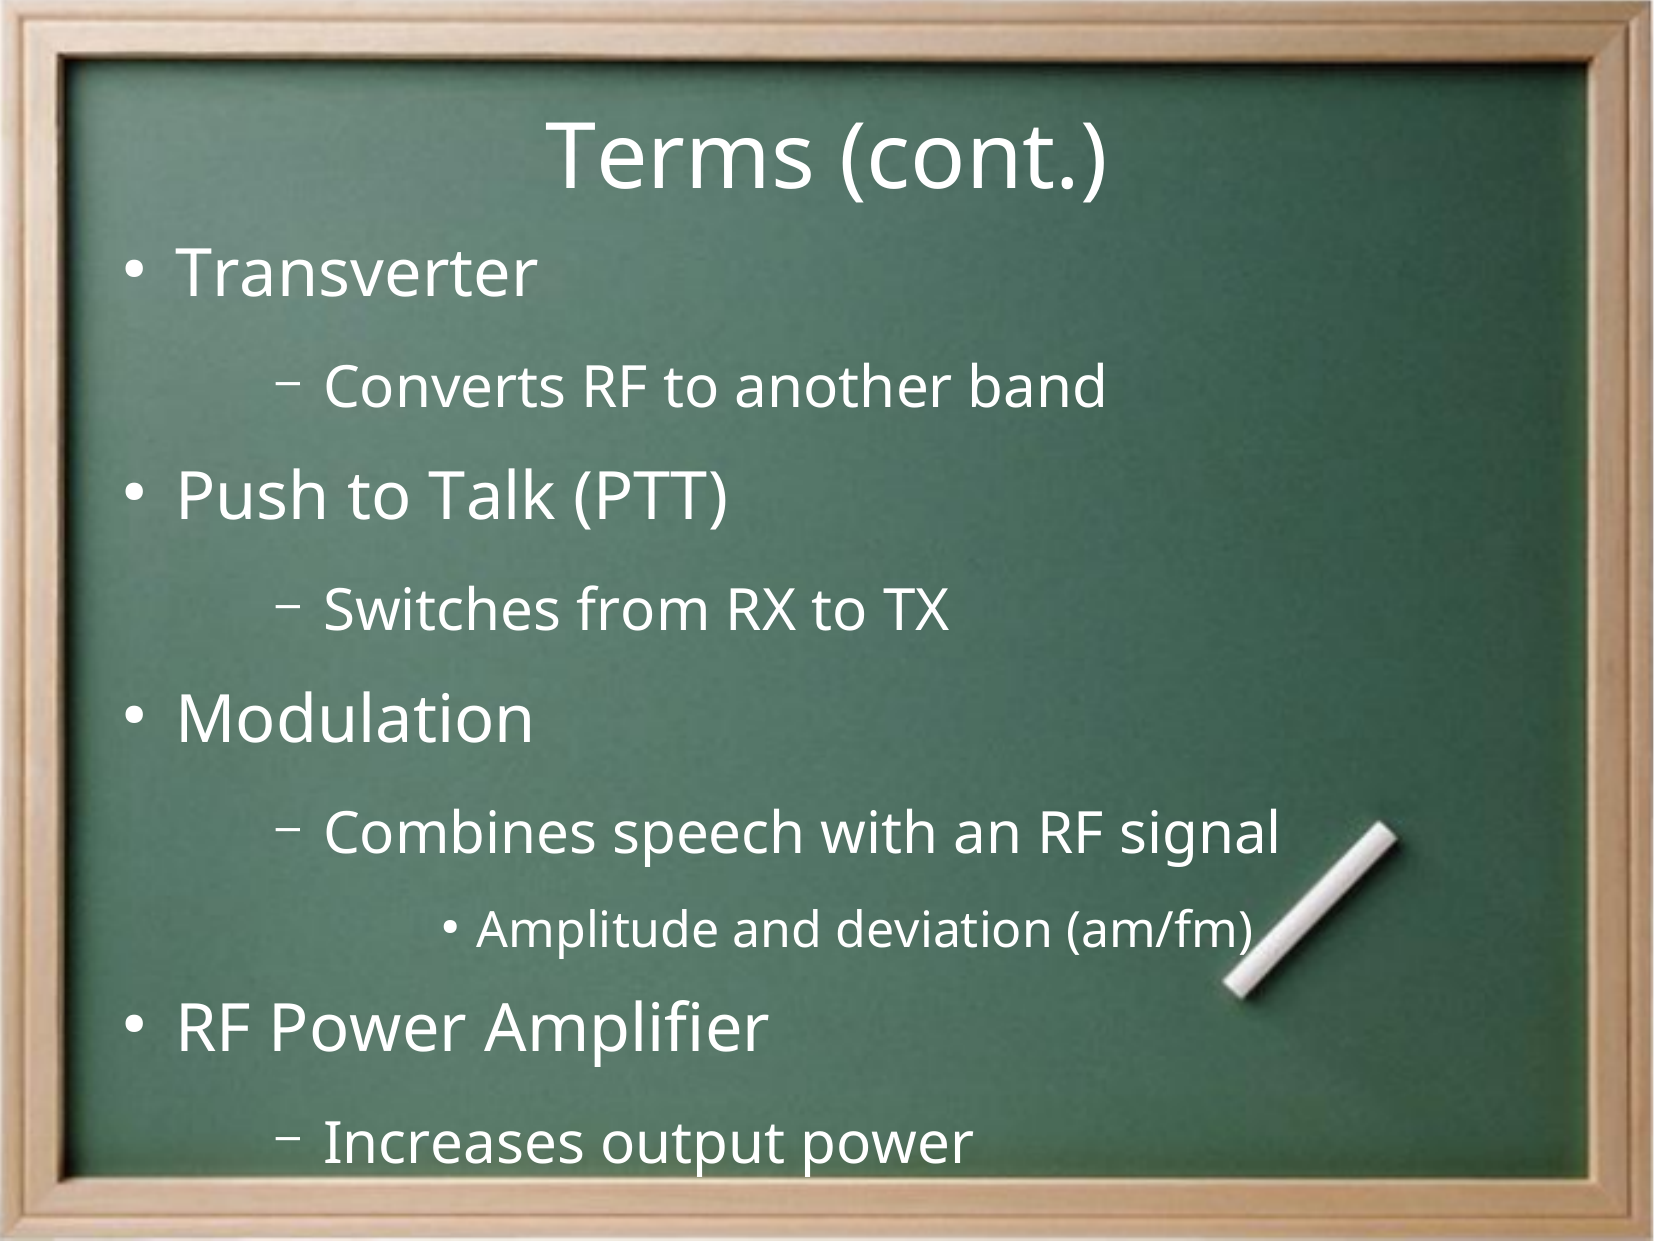

# Terms (cont.)
Transverter
Converts RF to another band
Push to Talk (PTT)
Switches from RX to TX
Modulation
Combines speech with an RF signal
Amplitude and deviation (am/fm)
RF Power Amplifier
Increases output power